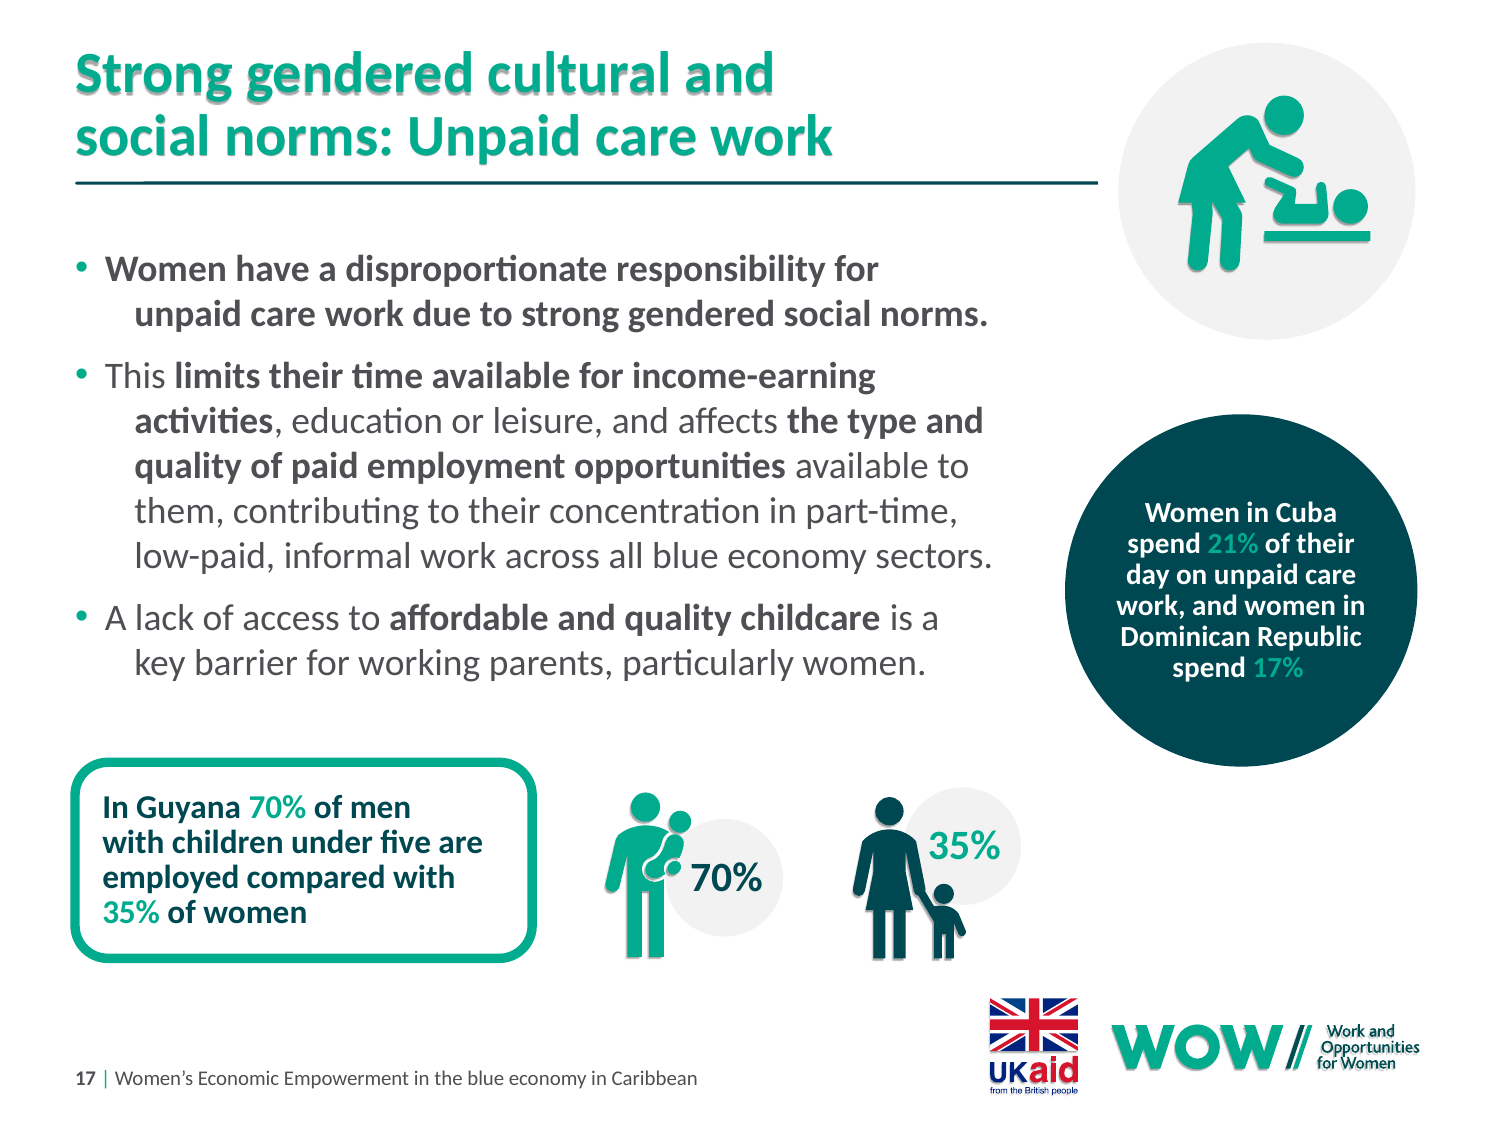

# Strong gendered cultural and social norms: Unpaid care work
Women have a disproportionate responsibility for
unpaid care work due to strong gendered social norms.
This limits their time available for income-earning activities, education or leisure, and affects the type and quality of paid employment opportunities available to them, contributing to their concentration in part-time,
low-paid, informal work across all blue economy sectors.
A lack of access to affordable and quality childcare is a
key barrier for working parents, particularly women.
Women in Cuba spend 21% of their day on unpaid care work, and women in Dominican Republic spend 17%
In Guyana 70% of men
with children under five are employed compared with
35% of women
35%
70%
15 | Women’s Economic Empowerment in the blue economy in Caribbean